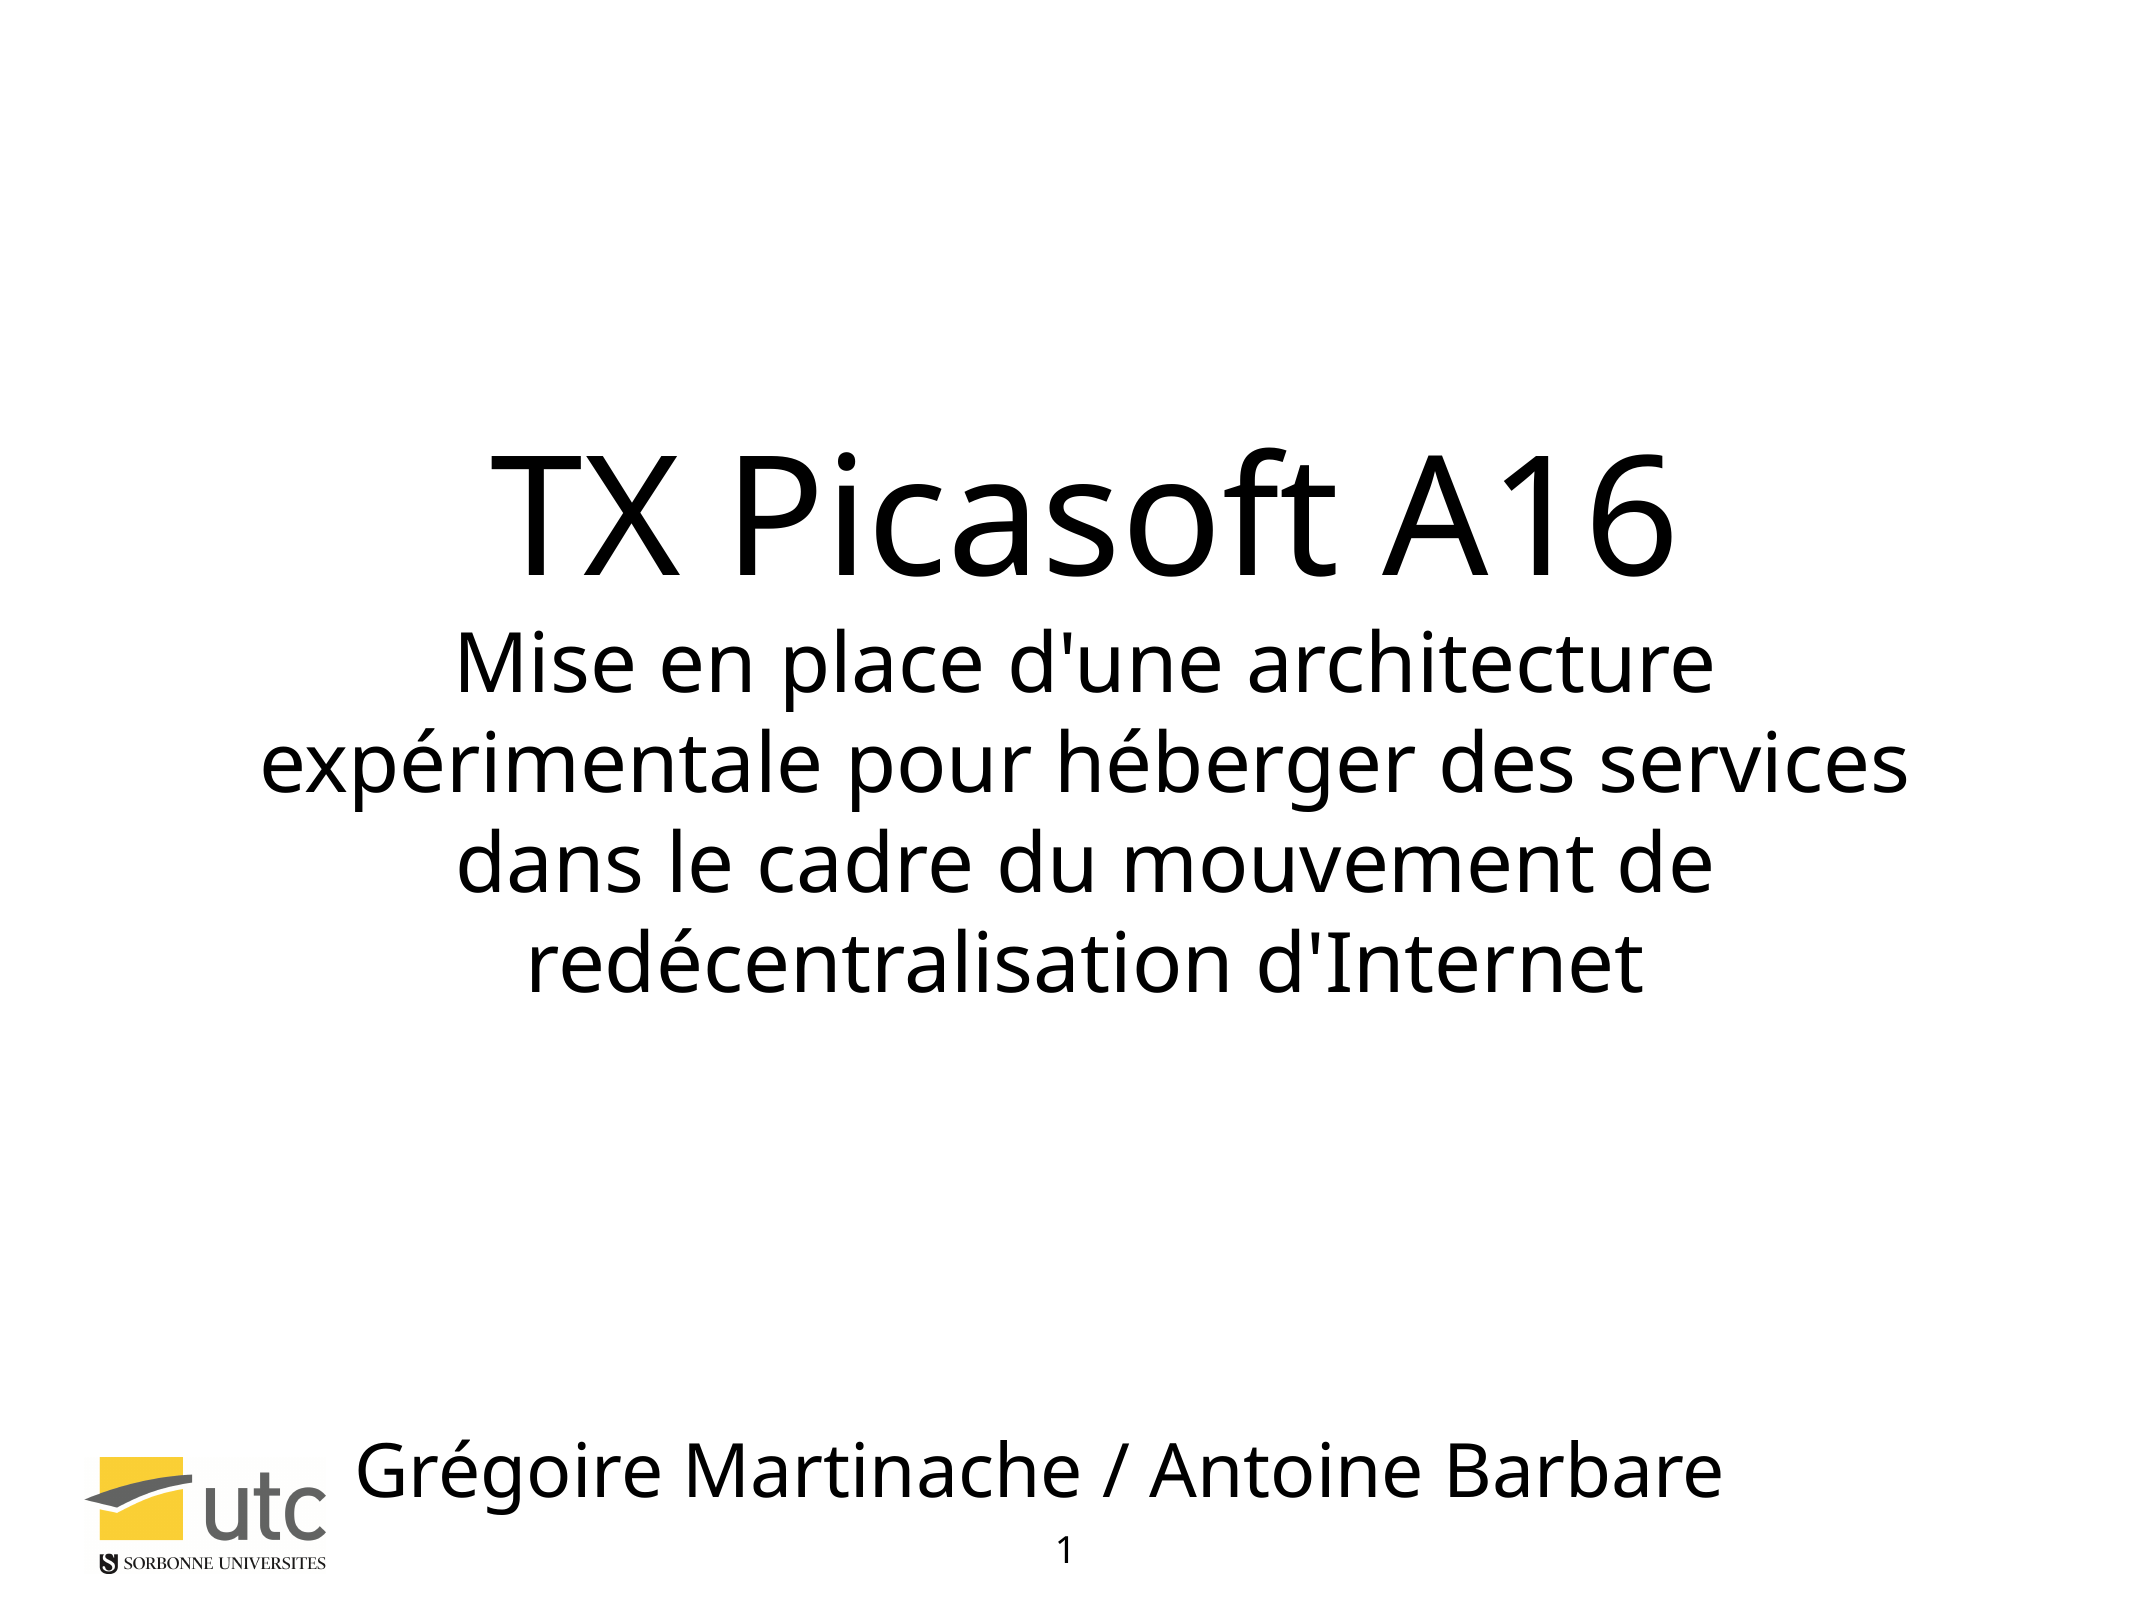

# TX Picasoft A16 Mise en place d'une architecture expérimentale pour héberger des services dans le cadre du mouvement de redécentralisation d'Internet
Grégoire Martinache / Antoine Barbare